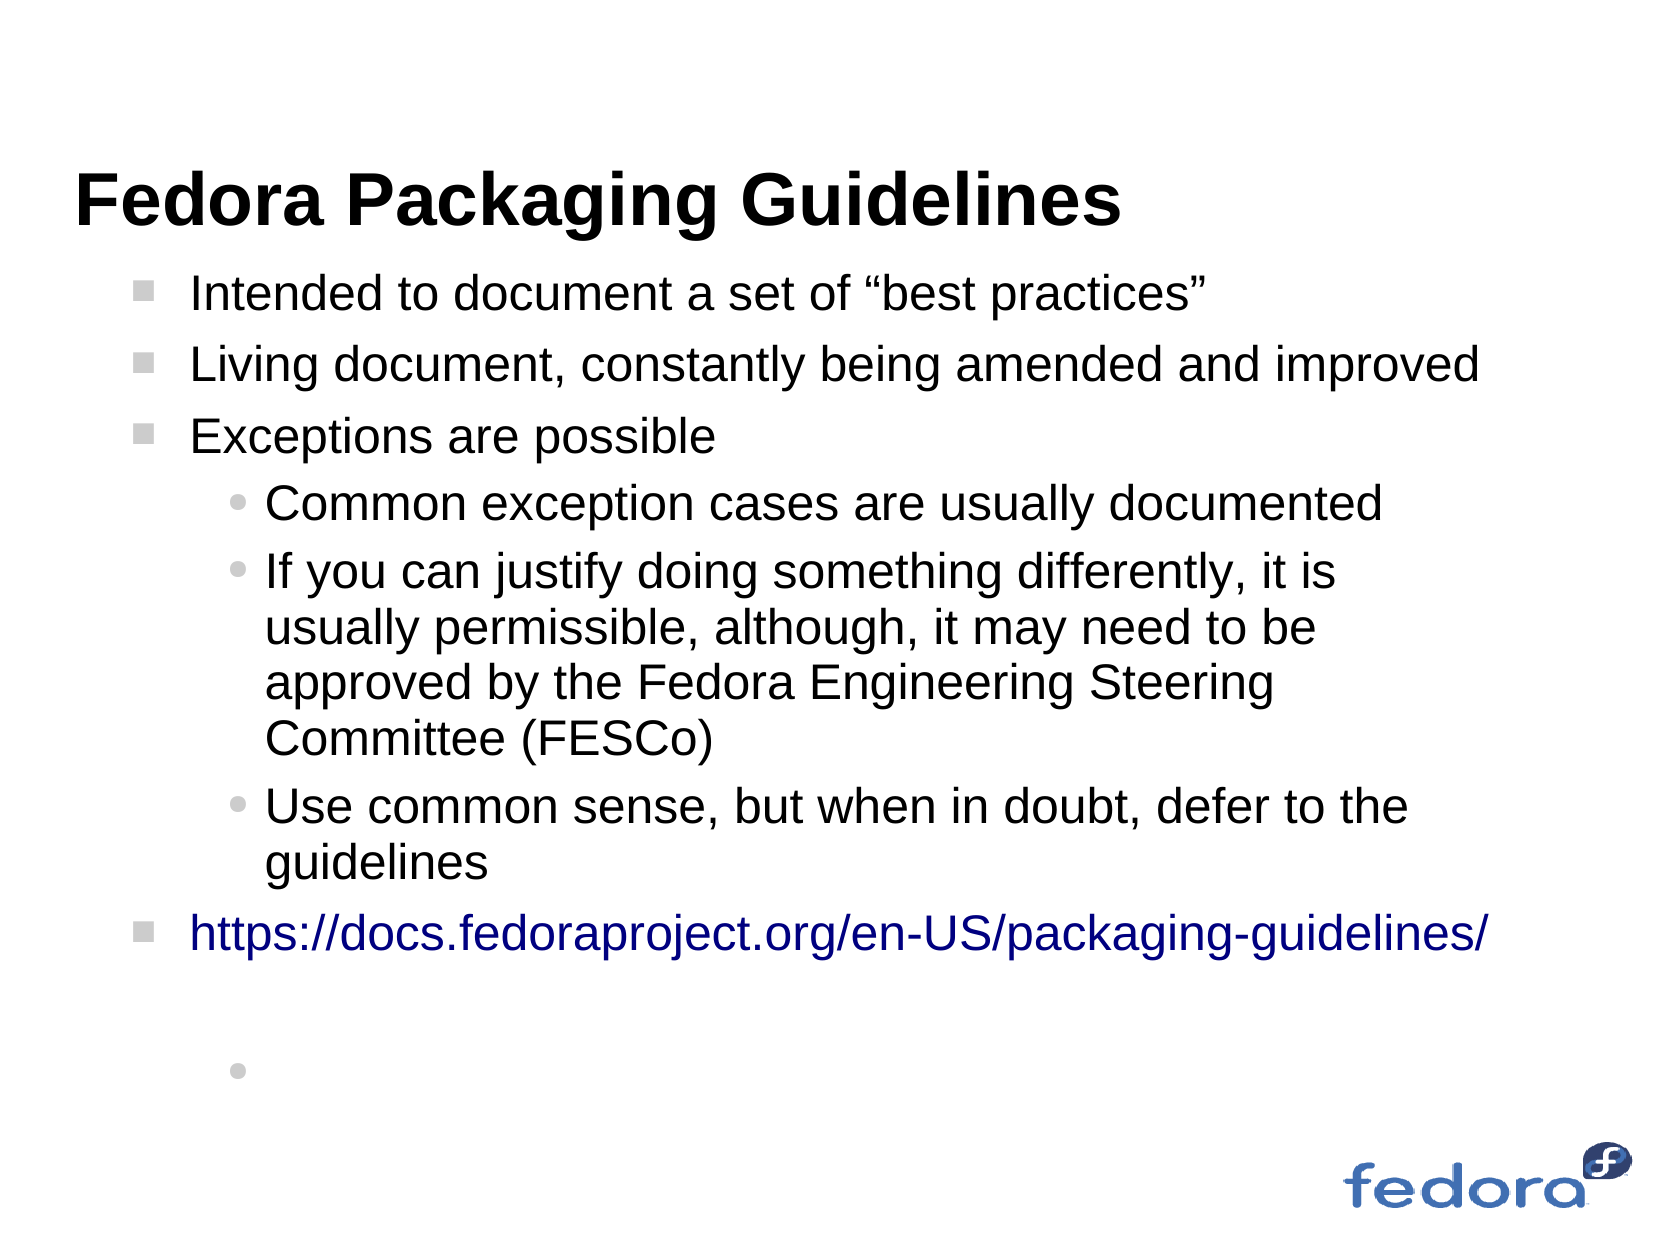

# Fedora Packaging Guidelines
Intended to document a set of “best practices”
Living document, constantly being amended and improved
Exceptions are possible
Common exception cases are usually documented
If you can justify doing something differently, it is usually permissible, although, it may need to be approved by the Fedora Engineering Steering Committee (FESCo)
Use common sense, but when in doubt, defer to the guidelines
https://docs.fedoraproject.org/en-US/packaging-guidelines/